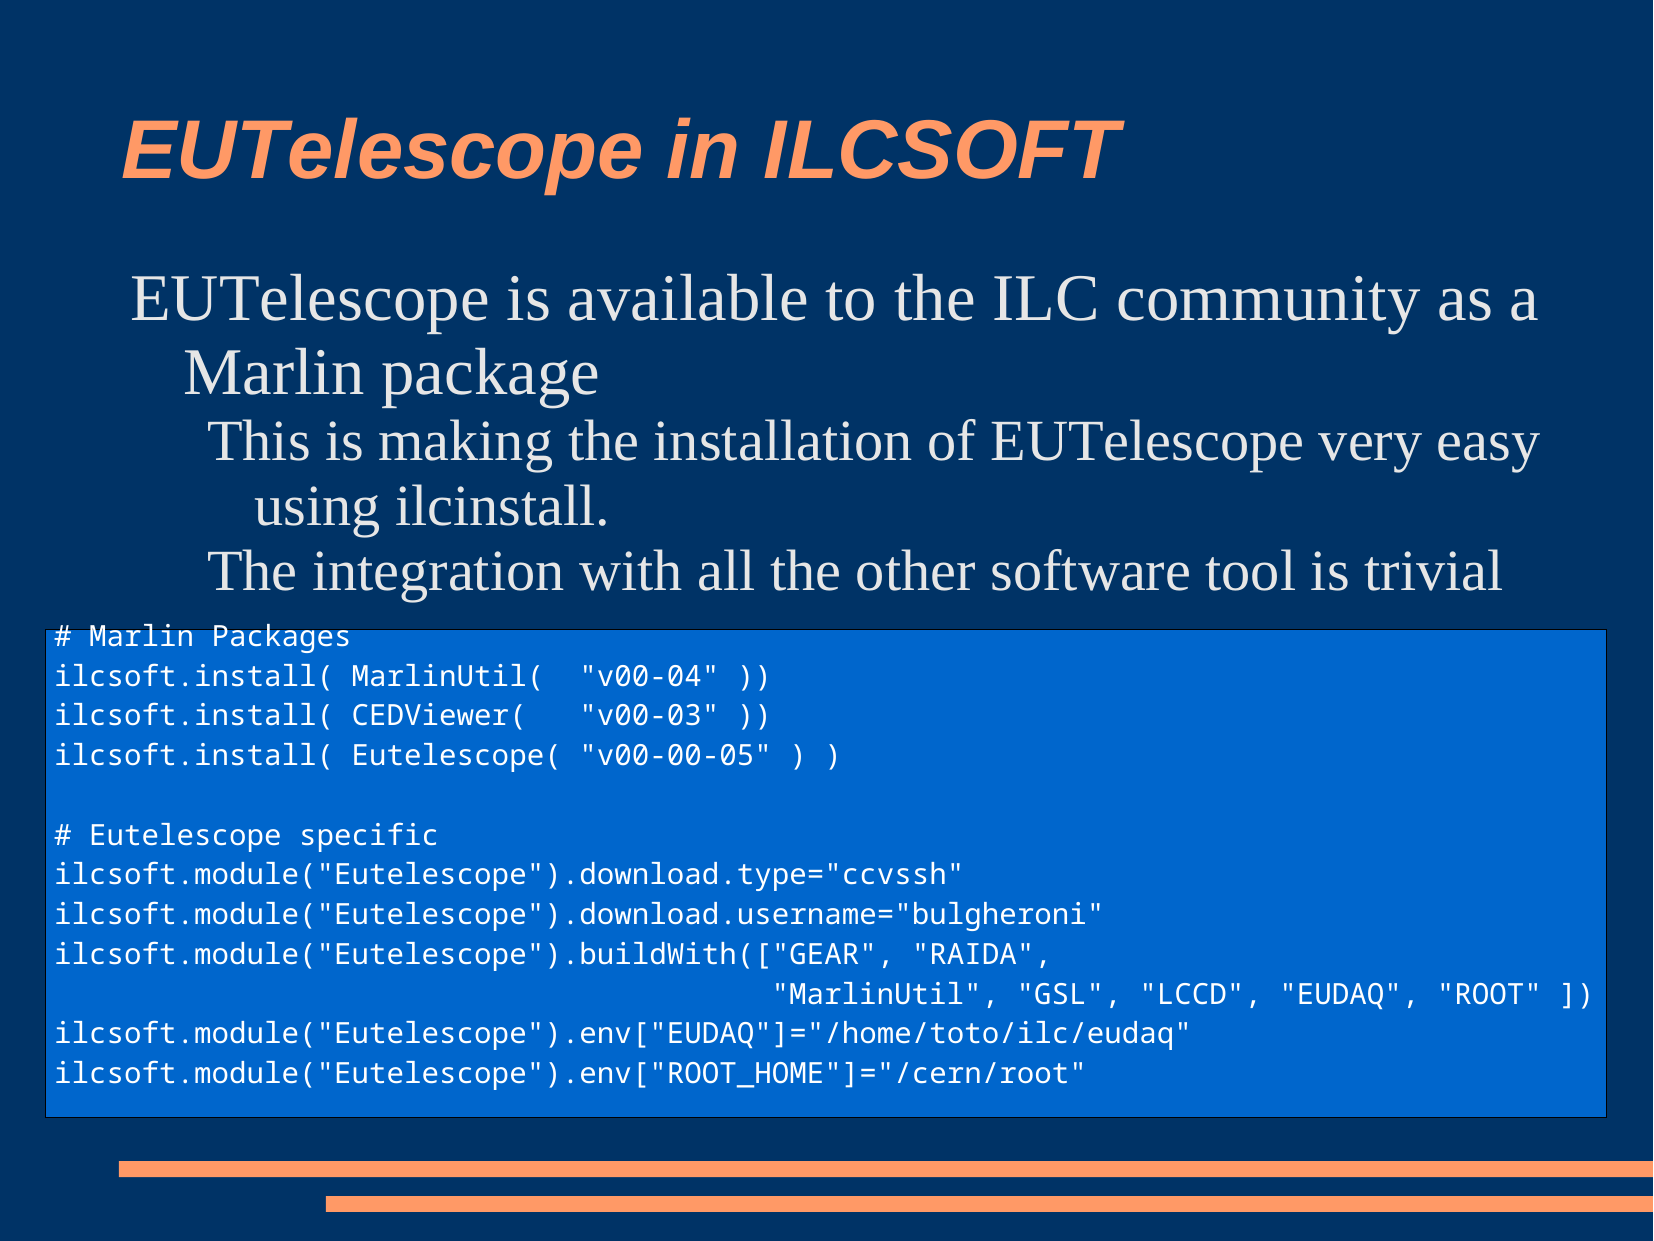

# EUTelescope in ILCSOFT
EUTelescope is available to the ILC community as a Marlin package
This is making the installation of EUTelescope very easy using ilcinstall.
The integration with all the other software tool is trivial
# Marlin Packages
ilcsoft.install( MarlinUtil( "v00-04" ))
ilcsoft.install( CEDViewer( "v00-03" ))
ilcsoft.install( Eutelescope( "v00-00-05" ) )
# Eutelescope specific
ilcsoft.module("Eutelescope").download.type="ccvssh"
ilcsoft.module("Eutelescope").download.username="bulgheroni"
ilcsoft.module("Eutelescope").buildWith(["GEAR", "RAIDA",
 "MarlinUtil", "GSL", "LCCD", "EUDAQ", "ROOT" ])
ilcsoft.module("Eutelescope").env["EUDAQ"]="/home/toto/ilc/eudaq"
ilcsoft.module("Eutelescope").env["ROOT_HOME"]="/cern/root"